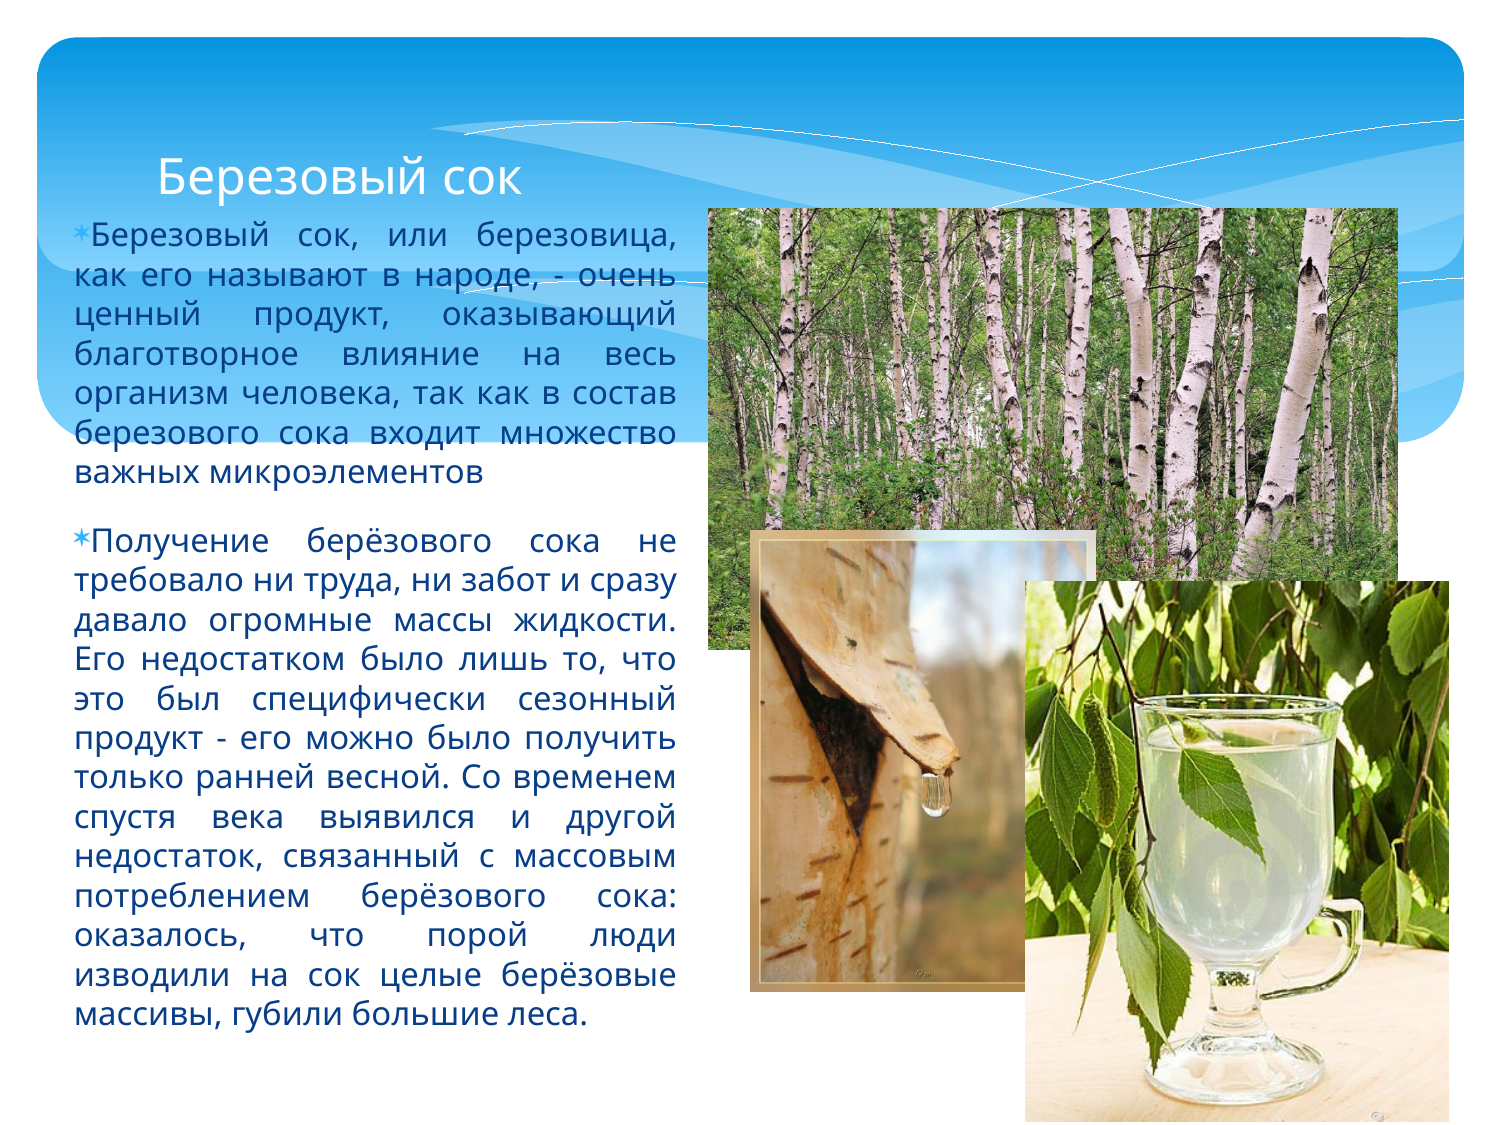

Березовый сок
# Березовый сок, или березовица, как его называют в народе, - очень ценный продукт, оказывающий благотворное влияние на весь организм человека, так как в состав березового сока входит множество важных микроэлементов
Получение берёзового сока не требовало ни труда, ни забот и сразу давало огромные массы жидкости. Его недостатком было лишь то, что это был специфически сезонный продукт - его можно было получить только ранней весной. Со временем спустя века выявился и другой недостаток, связанный с массовым потреблением берёзового сока: оказалось, что порой люди изводили на сок целые берёзовые массивы, губили большие леса.